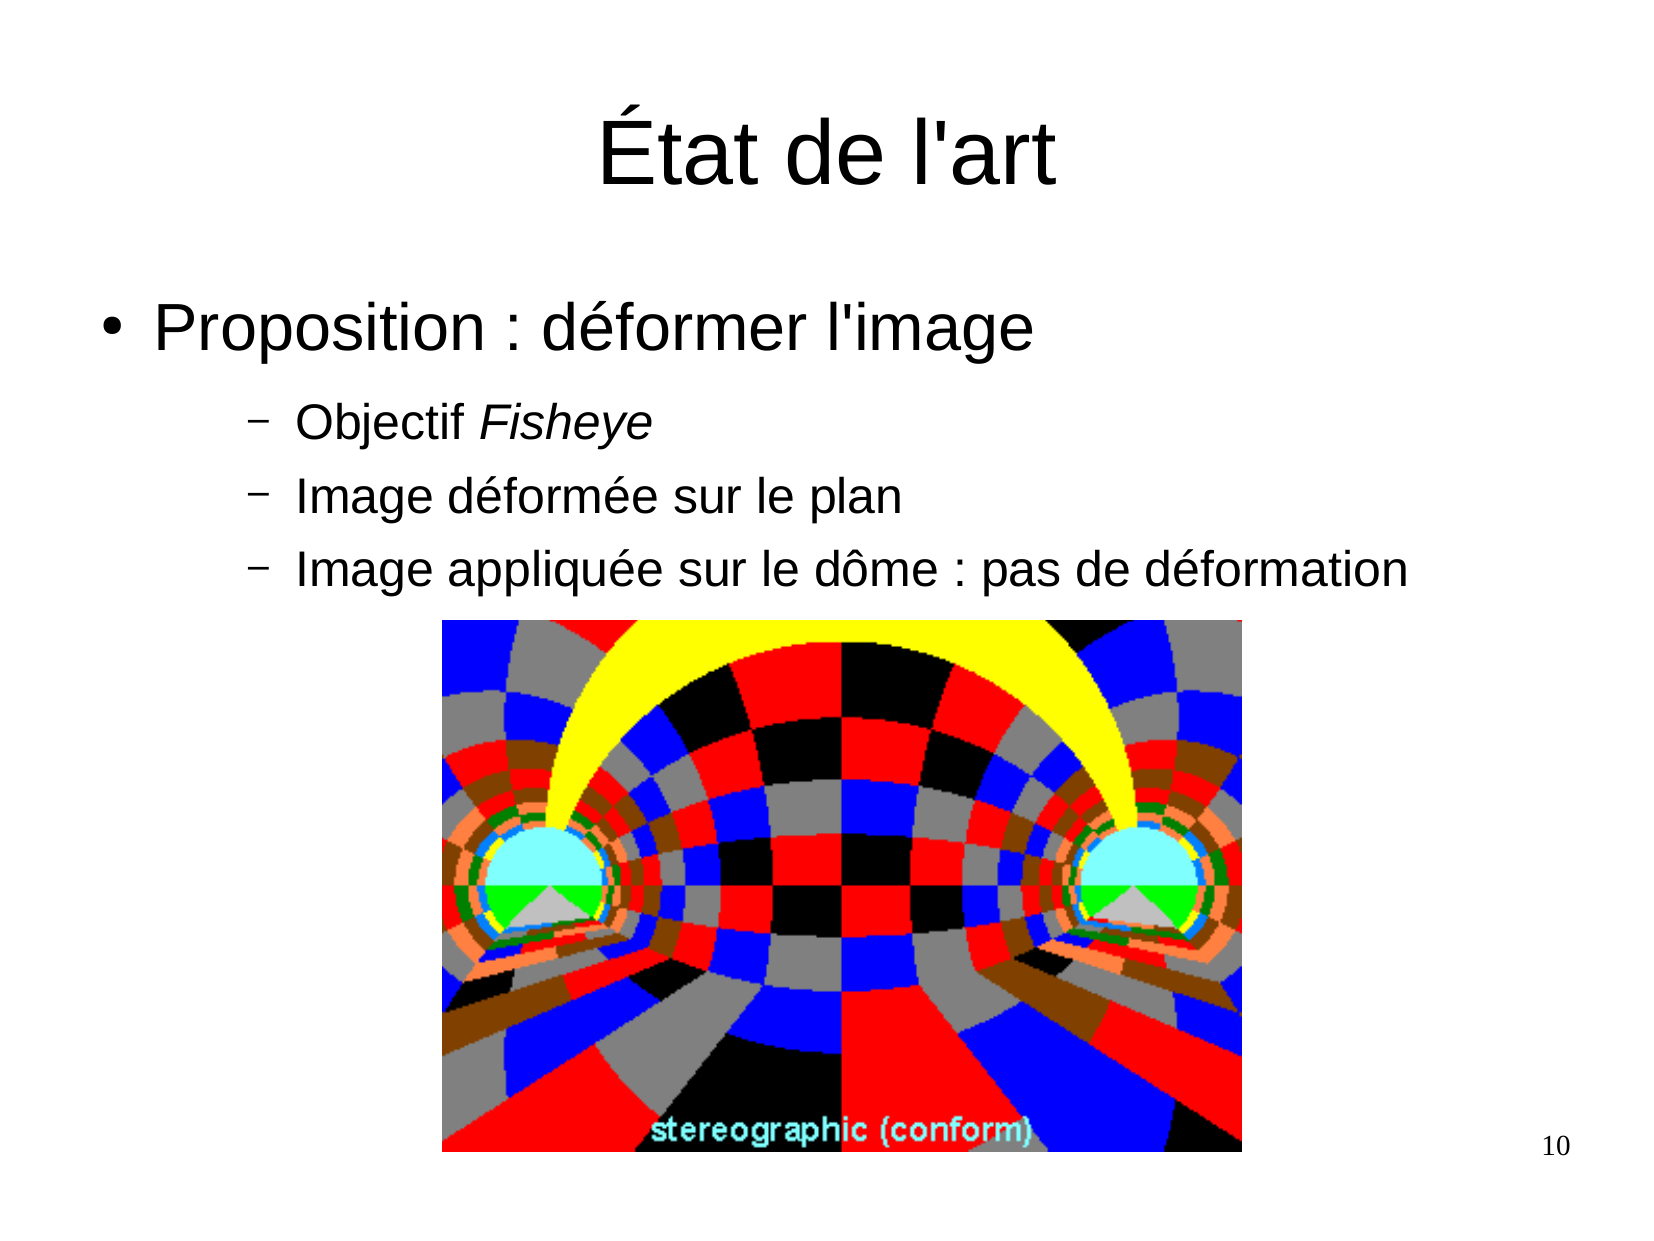

# État de l'art
Proposition : déformer l'image
Objectif Fisheye
Image déformée sur le plan
Image appliquée sur le dôme : pas de déformation
10